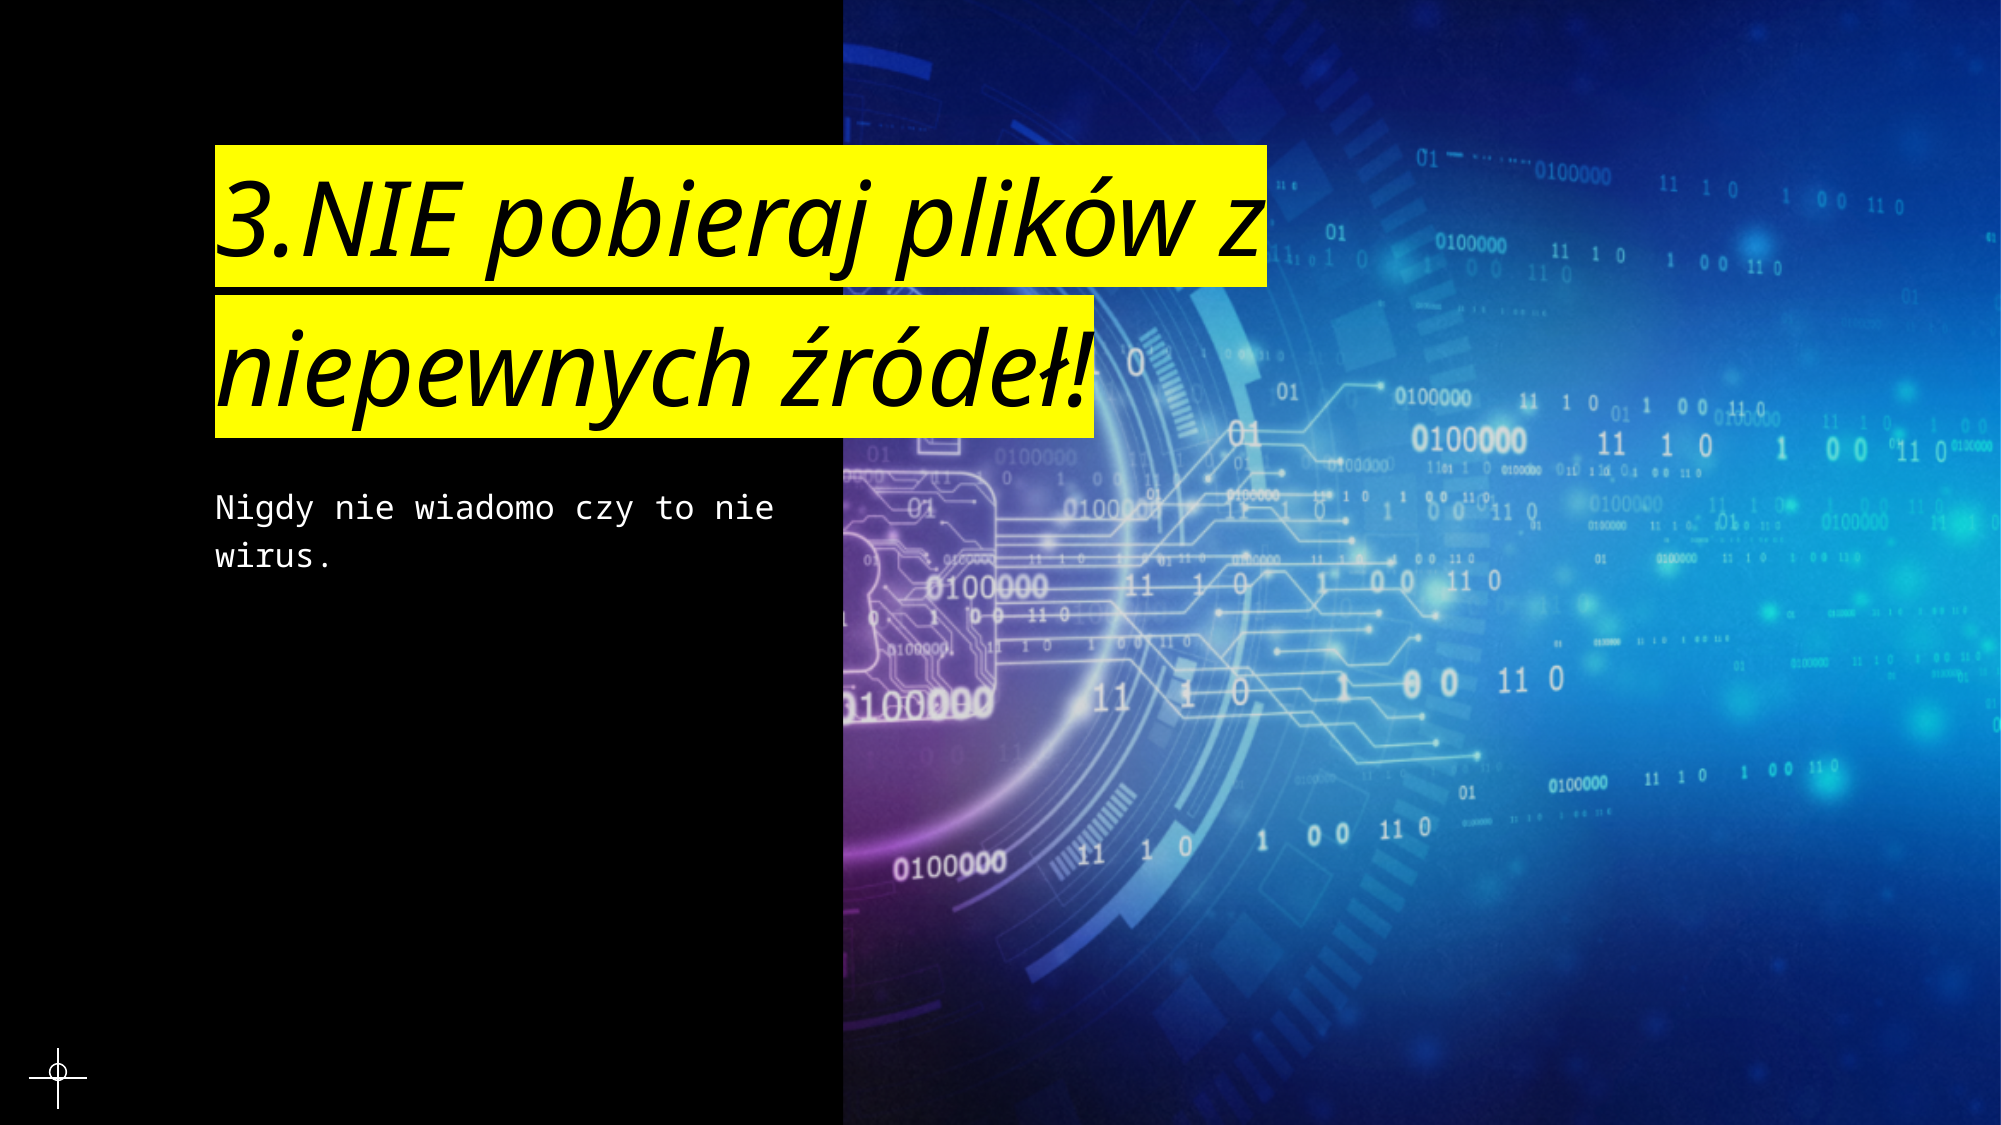

# 3.NIE pobieraj plików z niepewnych źródeł!
Nigdy nie wiadomo czy to nie wirus.